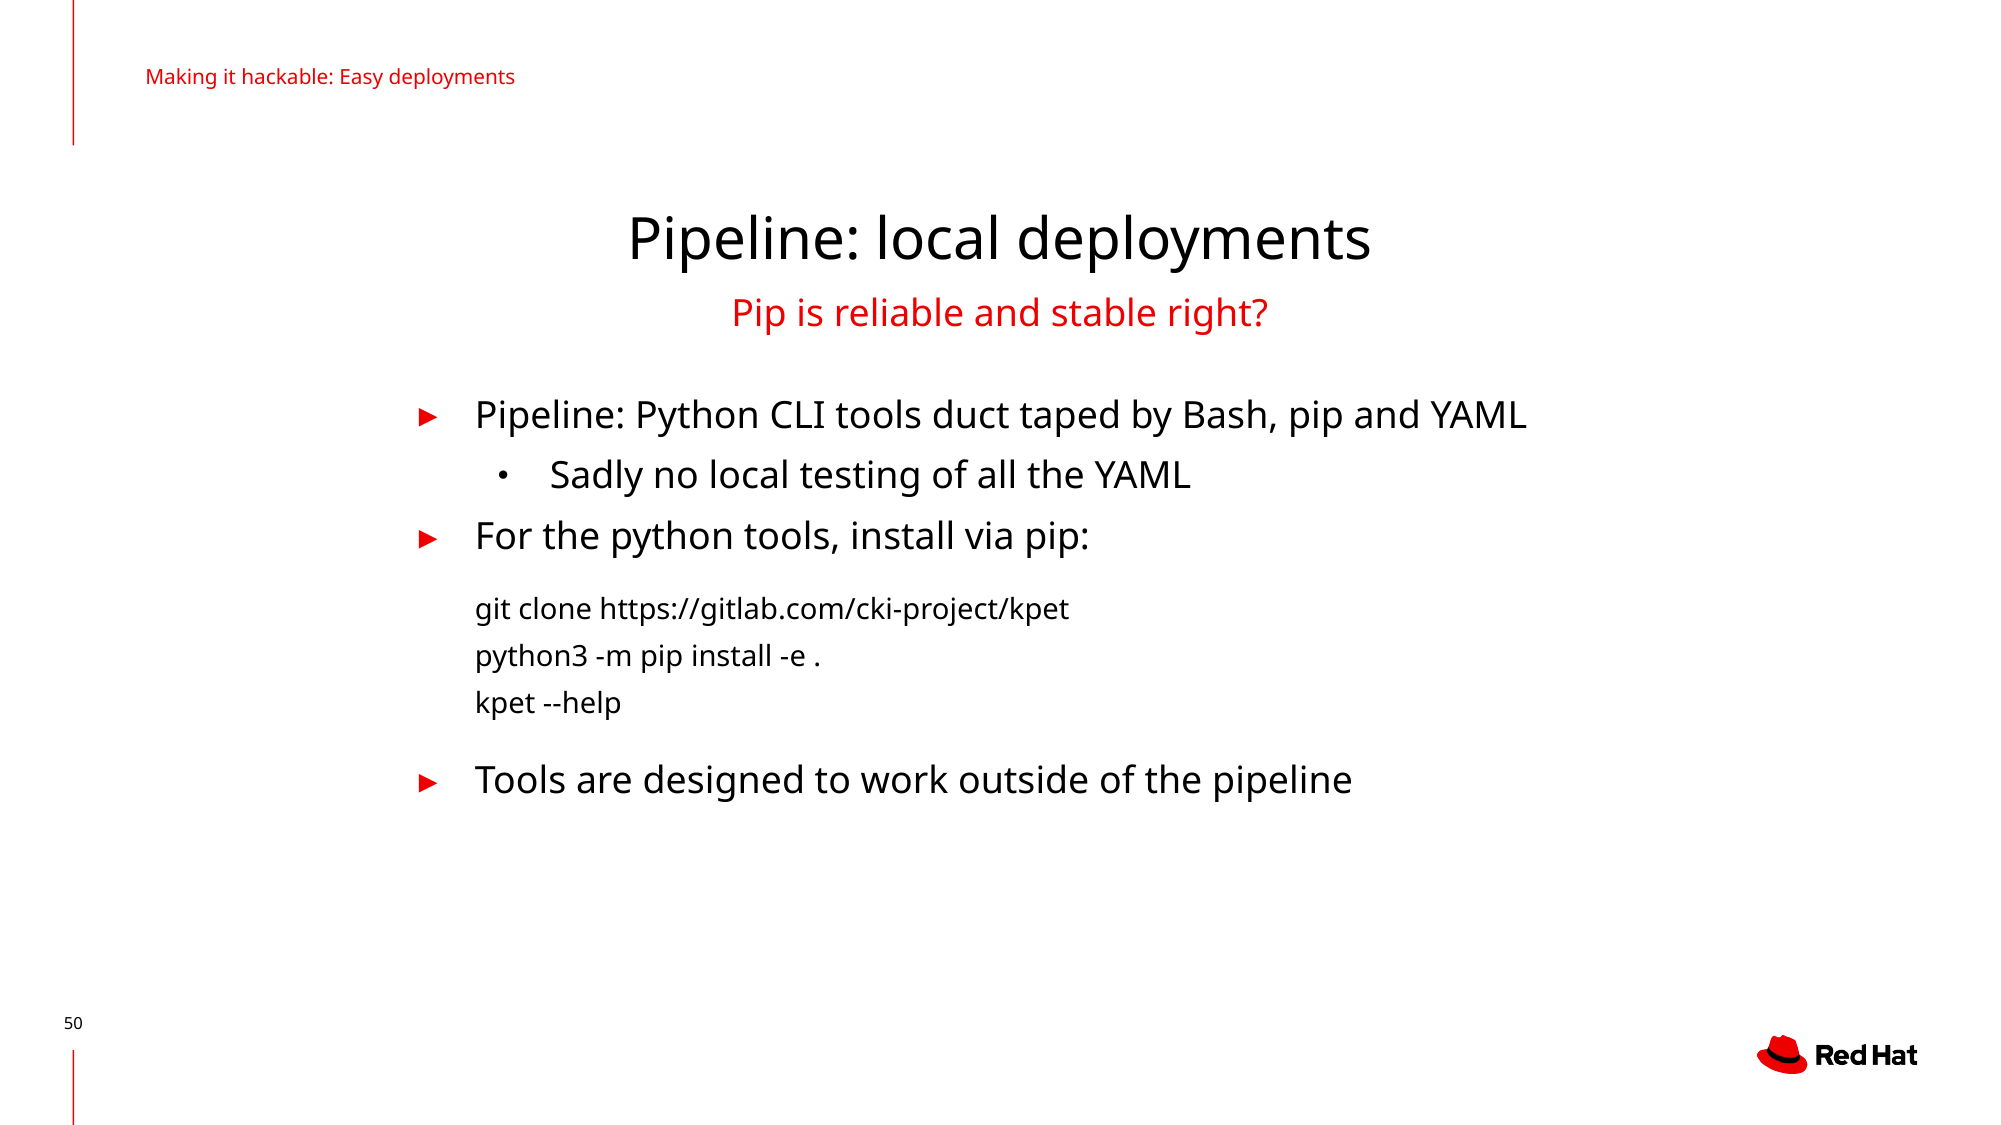

# Making it hackable: Easy deployments
Pipeline: local deployments
Pip is reliable and stable right?
Pipeline: Python CLI tools duct taped by Bash, pip and YAML
Sadly no local testing of all the YAML
For the python tools, install via pip:
git clone https://gitlab.com/cki-project/kpet
python3 -m pip install -e .
kpet --help
Tools are designed to work outside of the pipeline